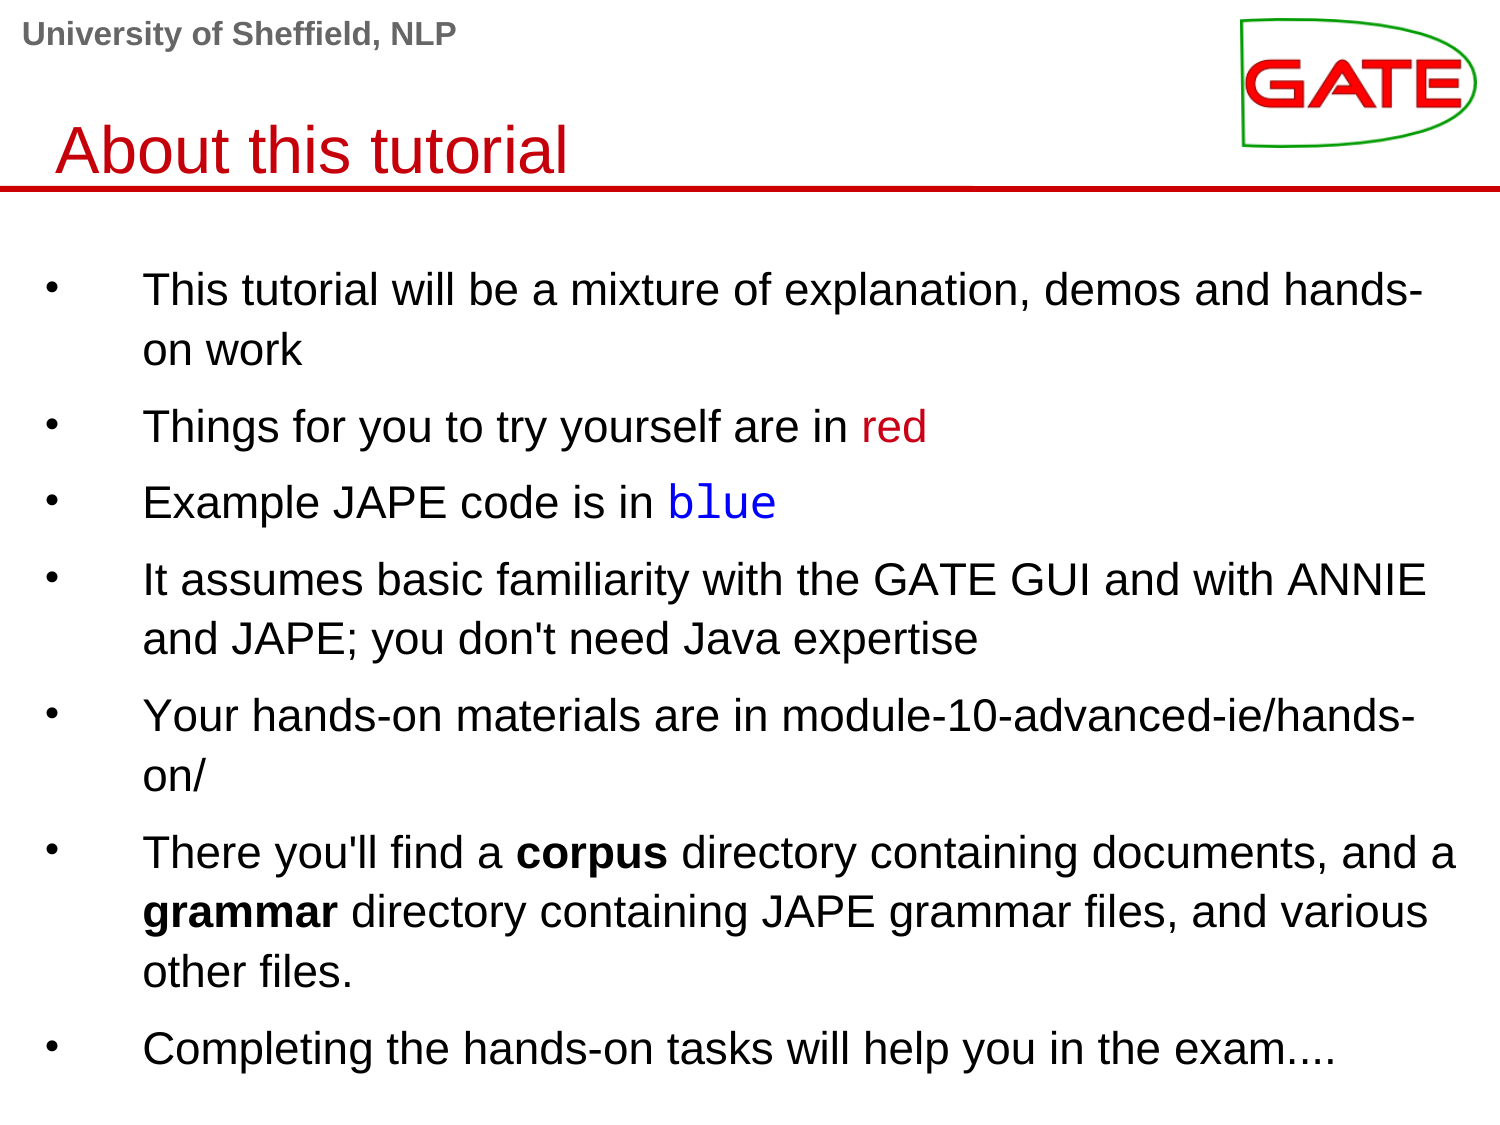

# About this tutorial
This tutorial will be a mixture of explanation, demos and hands-on work
Things for you to try yourself are in red
Example JAPE code is in blue
It assumes basic familiarity with the GATE GUI and with ANNIE and JAPE; you don't need Java expertise
Your hands-on materials are in module-10-advanced-ie/hands-on/
There you'll find a corpus directory containing documents, and a grammar directory containing JAPE grammar files, and various other files.
Completing the hands-on tasks will help you in the exam....